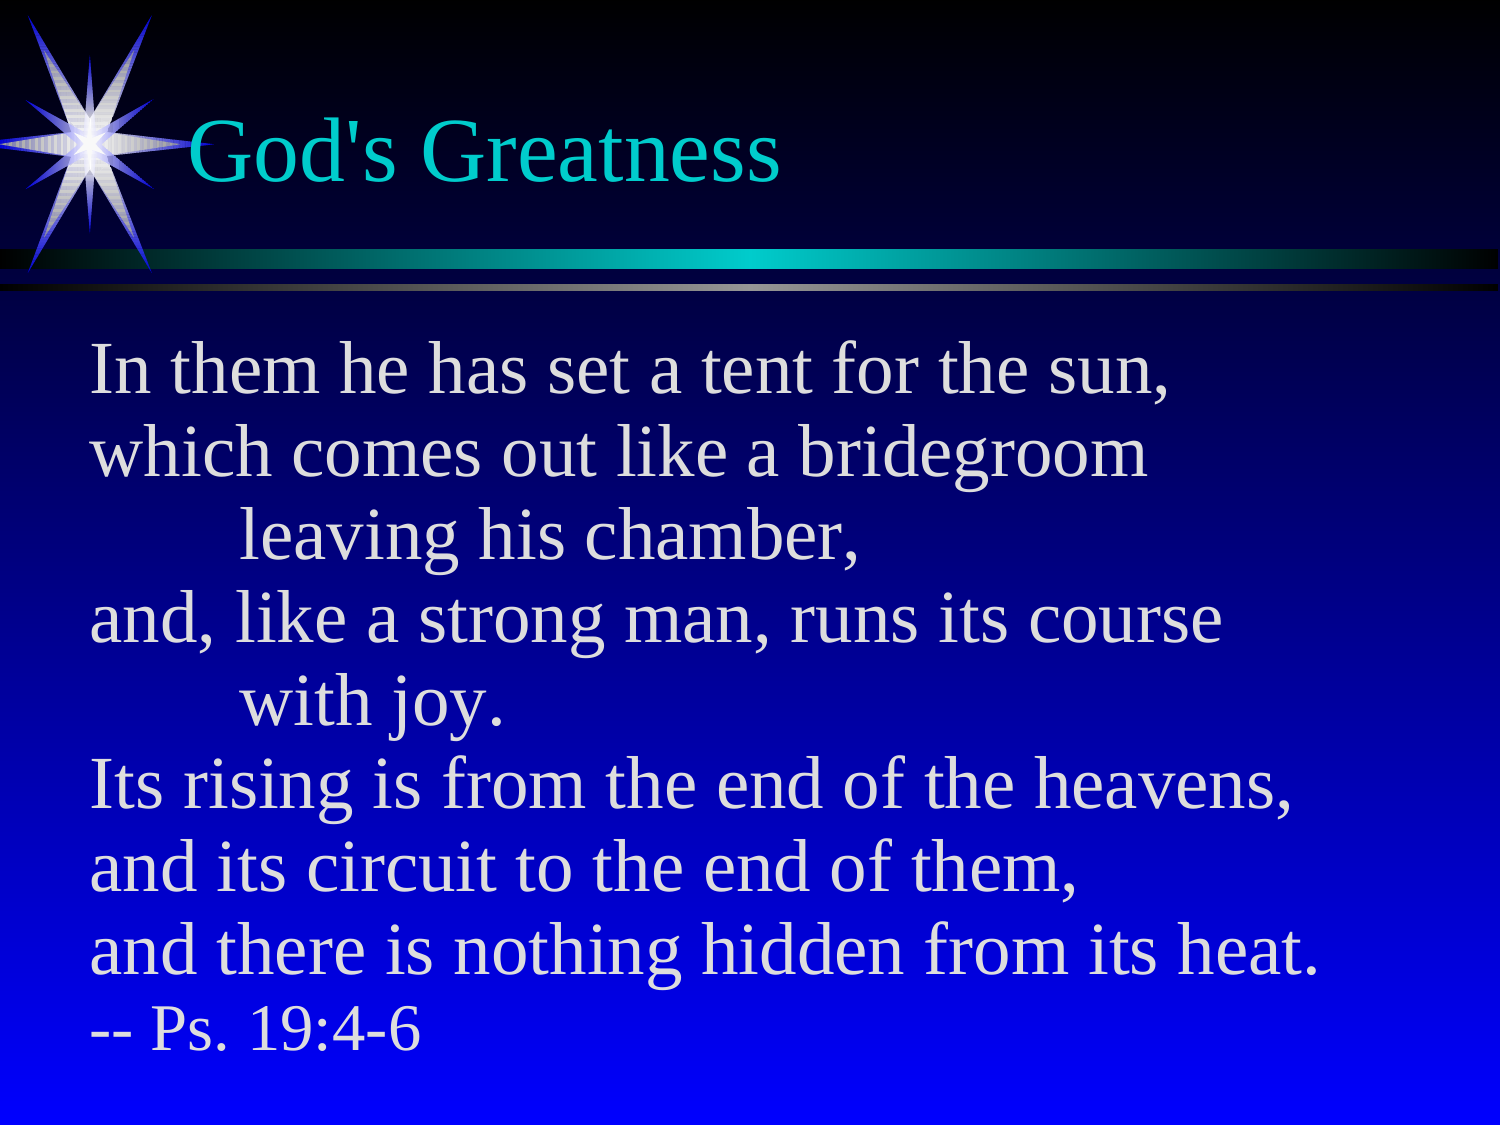

# God's Greatness
In them he has set a tent for the sun,
which comes out like a bridegroom
	leaving his chamber,
and, like a strong man, runs its course
	with joy.
Its rising is from the end of the heavens,
and its circuit to the end of them,
and there is nothing hidden from its heat.
-- Ps. 19:4-6